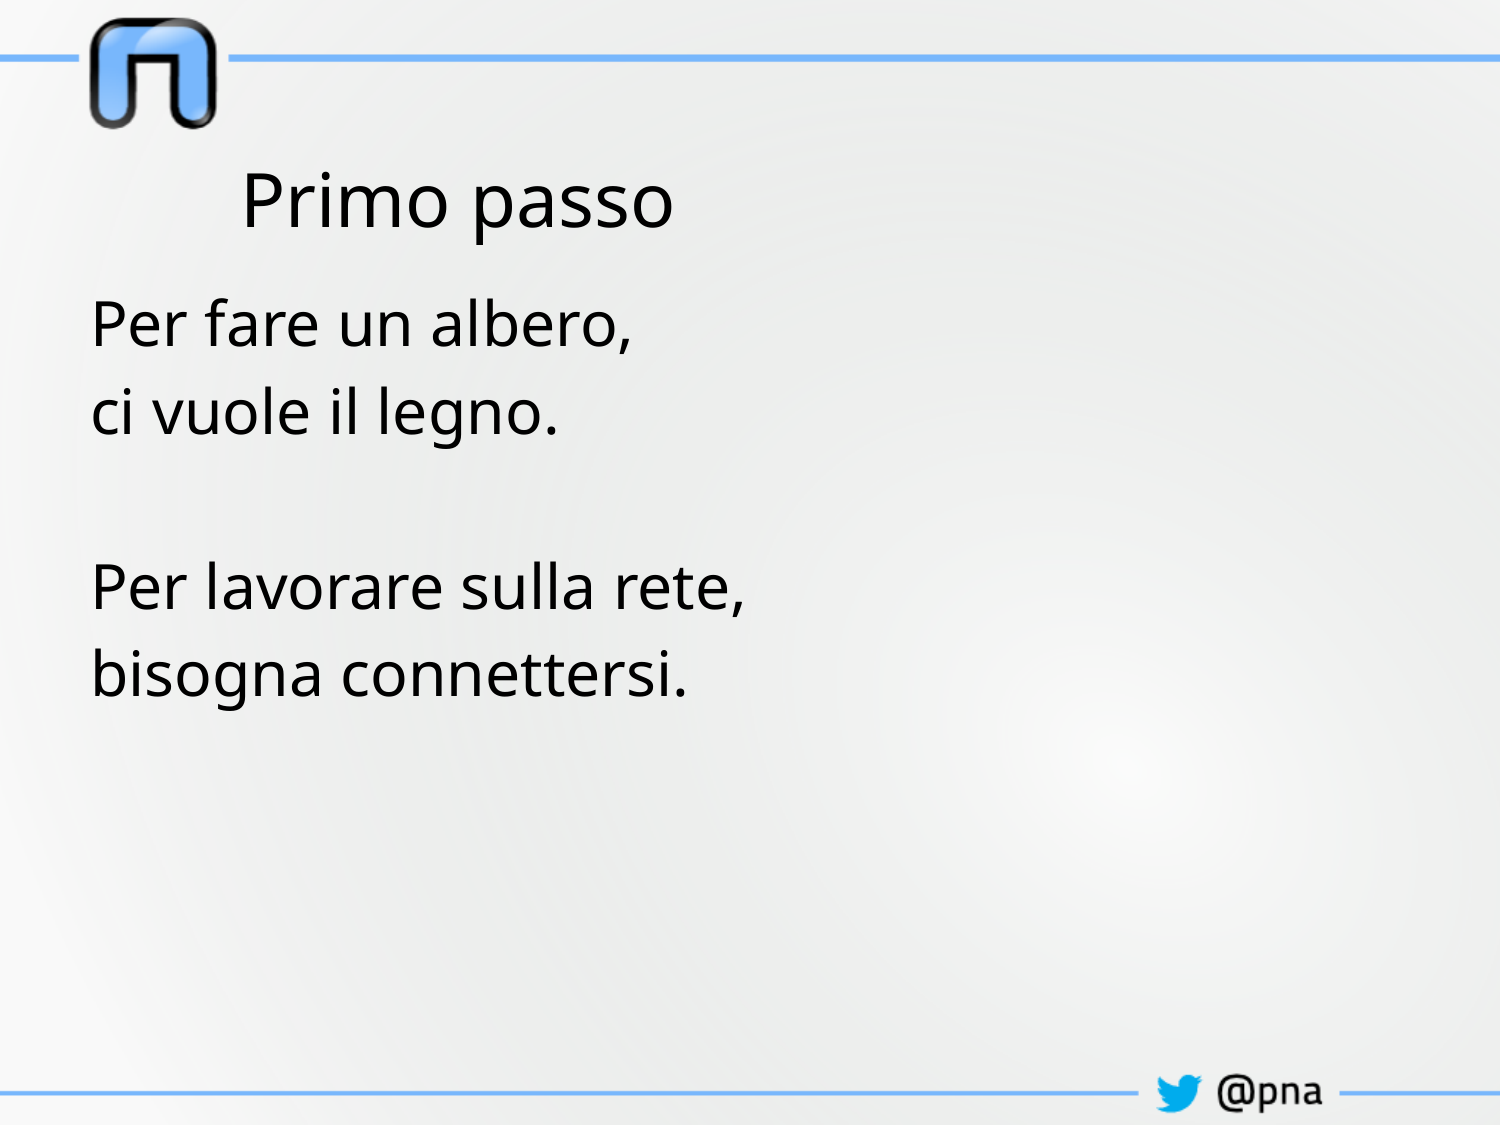

Primo passo
# Per fare un albero,
ci vuole il legno.
Per lavorare sulla rete,
bisogna connettersi.